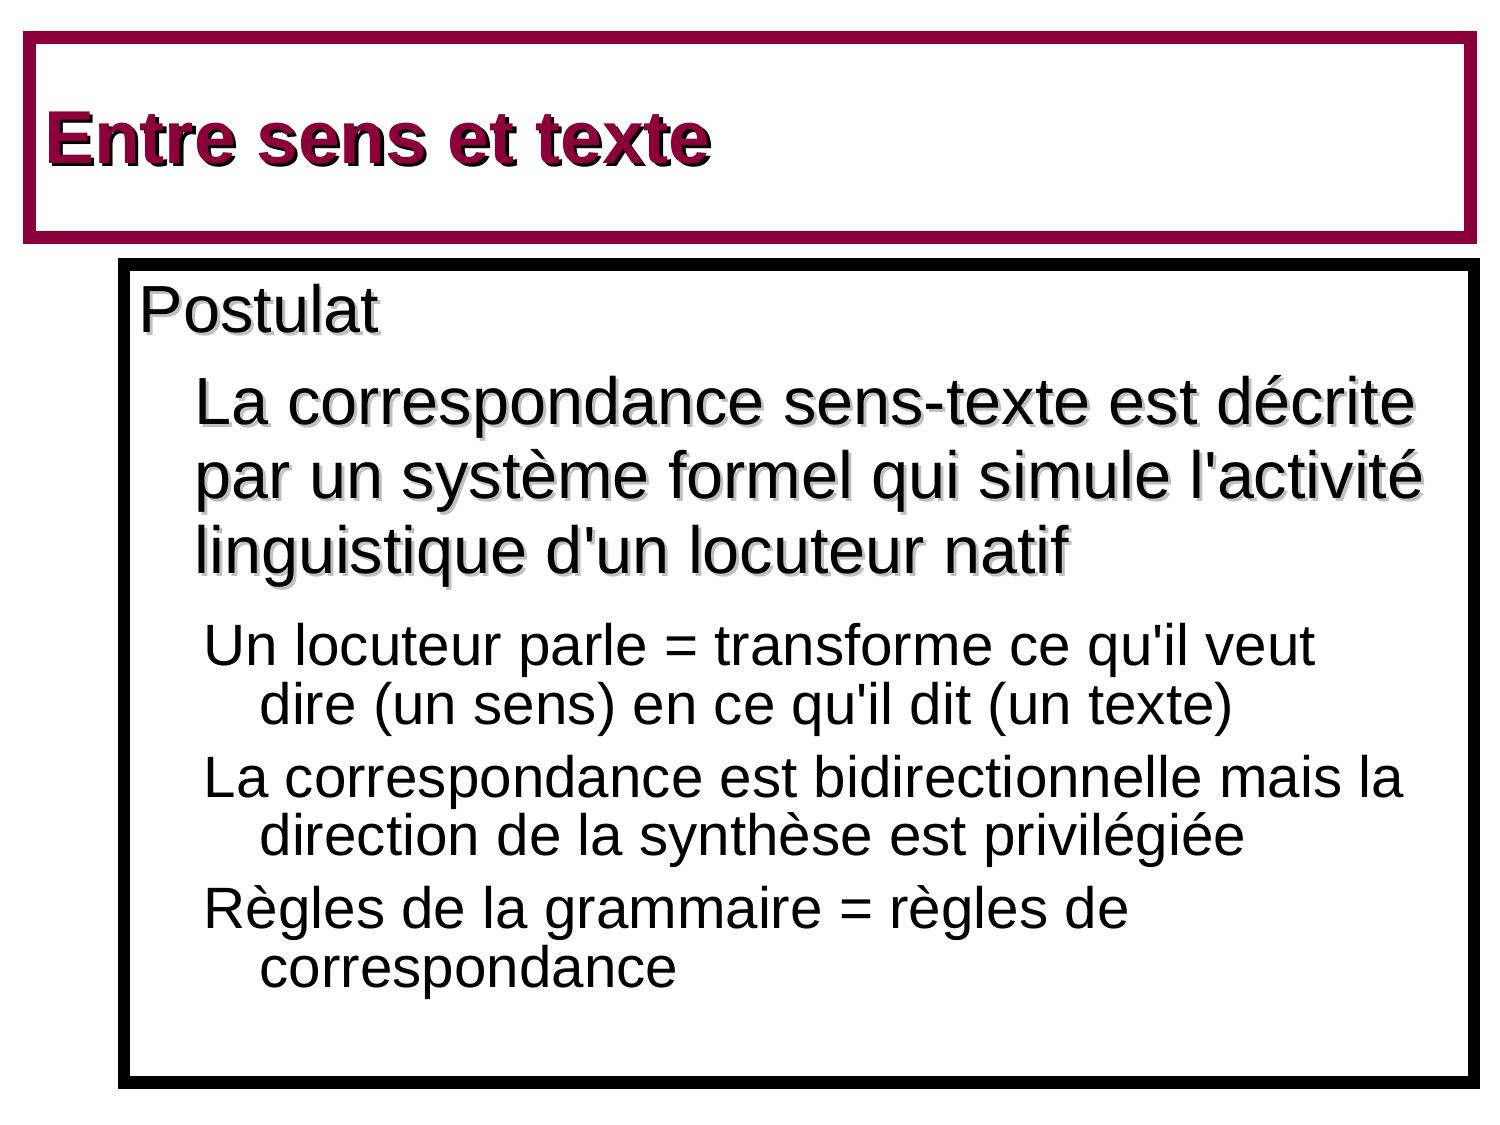

# Entre sens et texte
Postulat
	La correspondance sens-texte est décrite par un système formel qui simule l'activité linguistique d'un locuteur natif
Un locuteur parle = transforme ce qu'il veut dire (un sens) en ce qu'il dit (un texte)
La correspondance est bidirectionnelle mais la direction de la synthèse est privilégiée
Règles de la grammaire = règles de correspondance